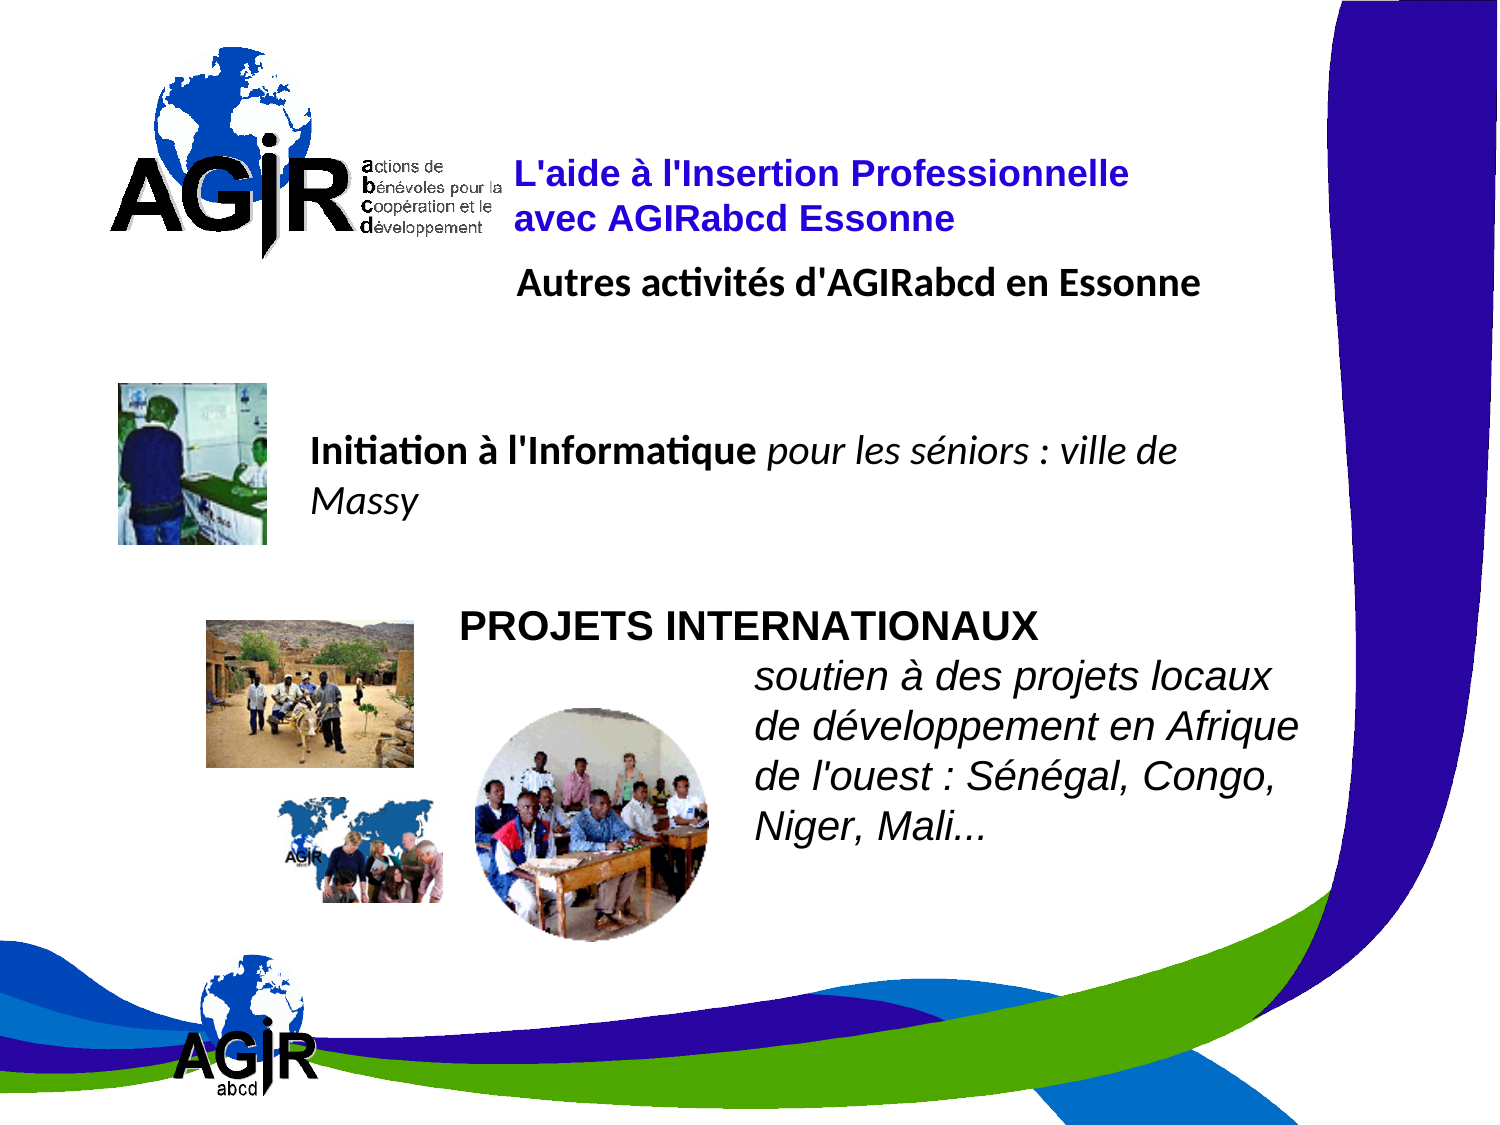

L'aide à l'Insertion Professionnelle
avec AGIRabcd Essonne
Autres activités d'AGIRabcd en Essonne
# Autres activités d'AGIRabcd en Essonne
Initiation à l'Informatique pour les séniors : ville de Massy
PROJETS INTERNATIONAUX
soutien à des projets locaux de développement en Afrique de l'ouest : Sénégal, Congo, Niger, Mali...